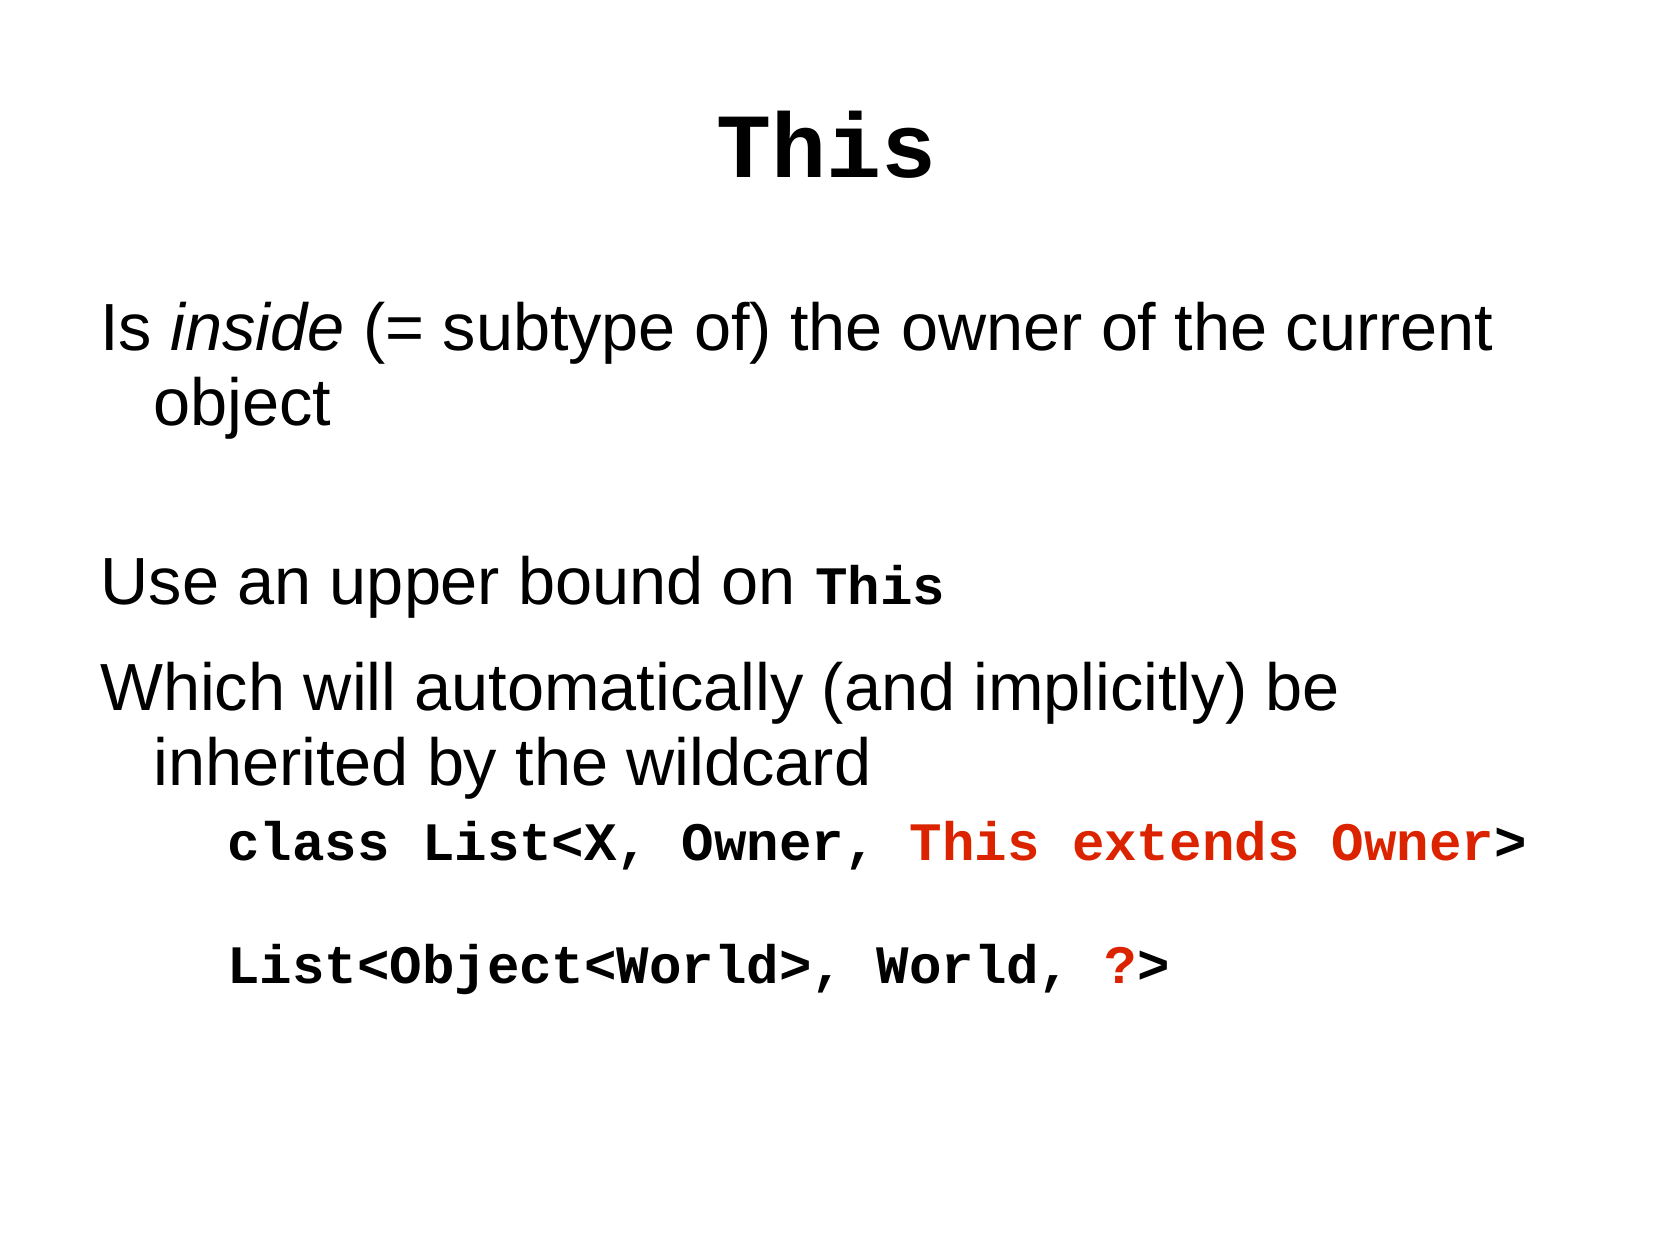

# This
Is inside (= subtype of) the owner of the current object
Use an upper bound on This
Which will automatically (and implicitly) be inherited by the wildcard
	class List<X, Owner, This extends Owner>
	List<Object<World>, World, ?>